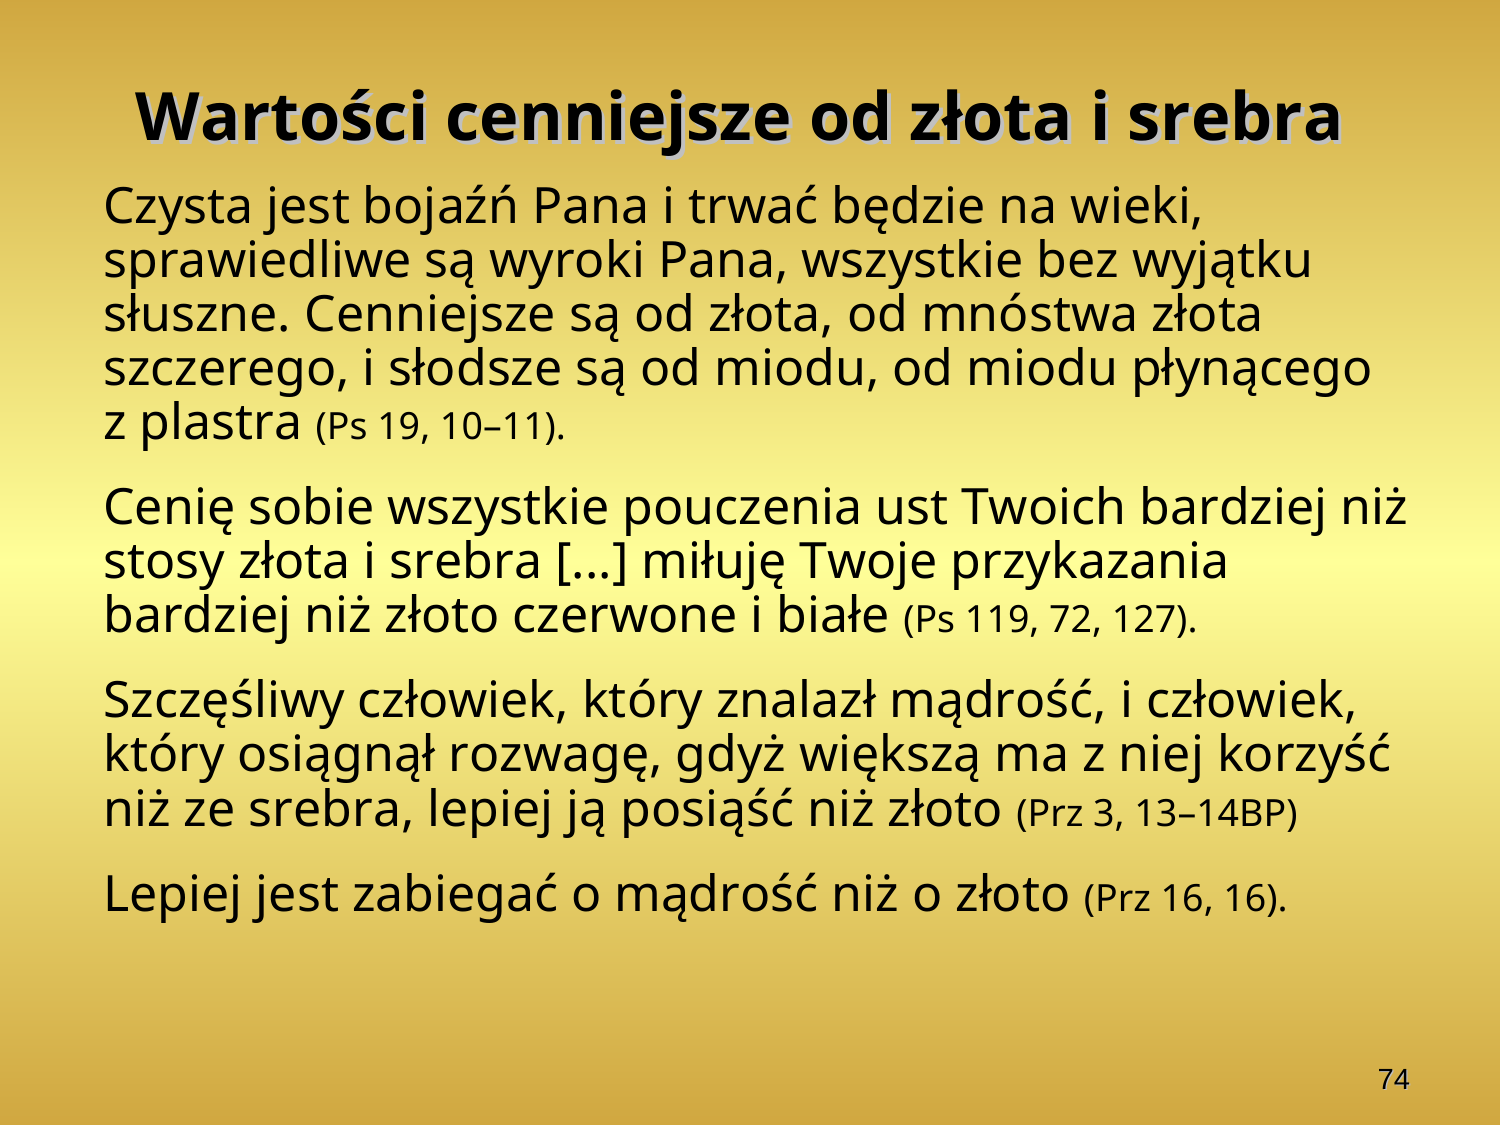

# Wartości cenniejsze od złota i srebra
Czysta jest bojaźń Pana i trwać będzie na wieki, sprawiedliwe są wyroki Pana, wszystkie bez wyjątku słuszne. Cenniejsze są od złota, od mnóstwa złota szczerego, i słodsze są od miodu, od miodu płynącego
z plastra (Ps 19, 10–11).
Cenię sobie wszystkie pouczenia ust Twoich bardziej niż stosy złota i srebra [...] miłuję Twoje przykazania bardziej niż złoto czerwone i białe (Ps 119, 72, 127).
Szczęśliwy człowiek, który znalazł mądrość, i człowiek, który osiągnął rozwagę, gdyż większą ma z niej korzyść niż ze srebra, lepiej ją posiąść niż złoto (Prz 3, 13–14BP)
Lepiej jest zabiegać o mądrość niż o złoto (Prz 16, 16).